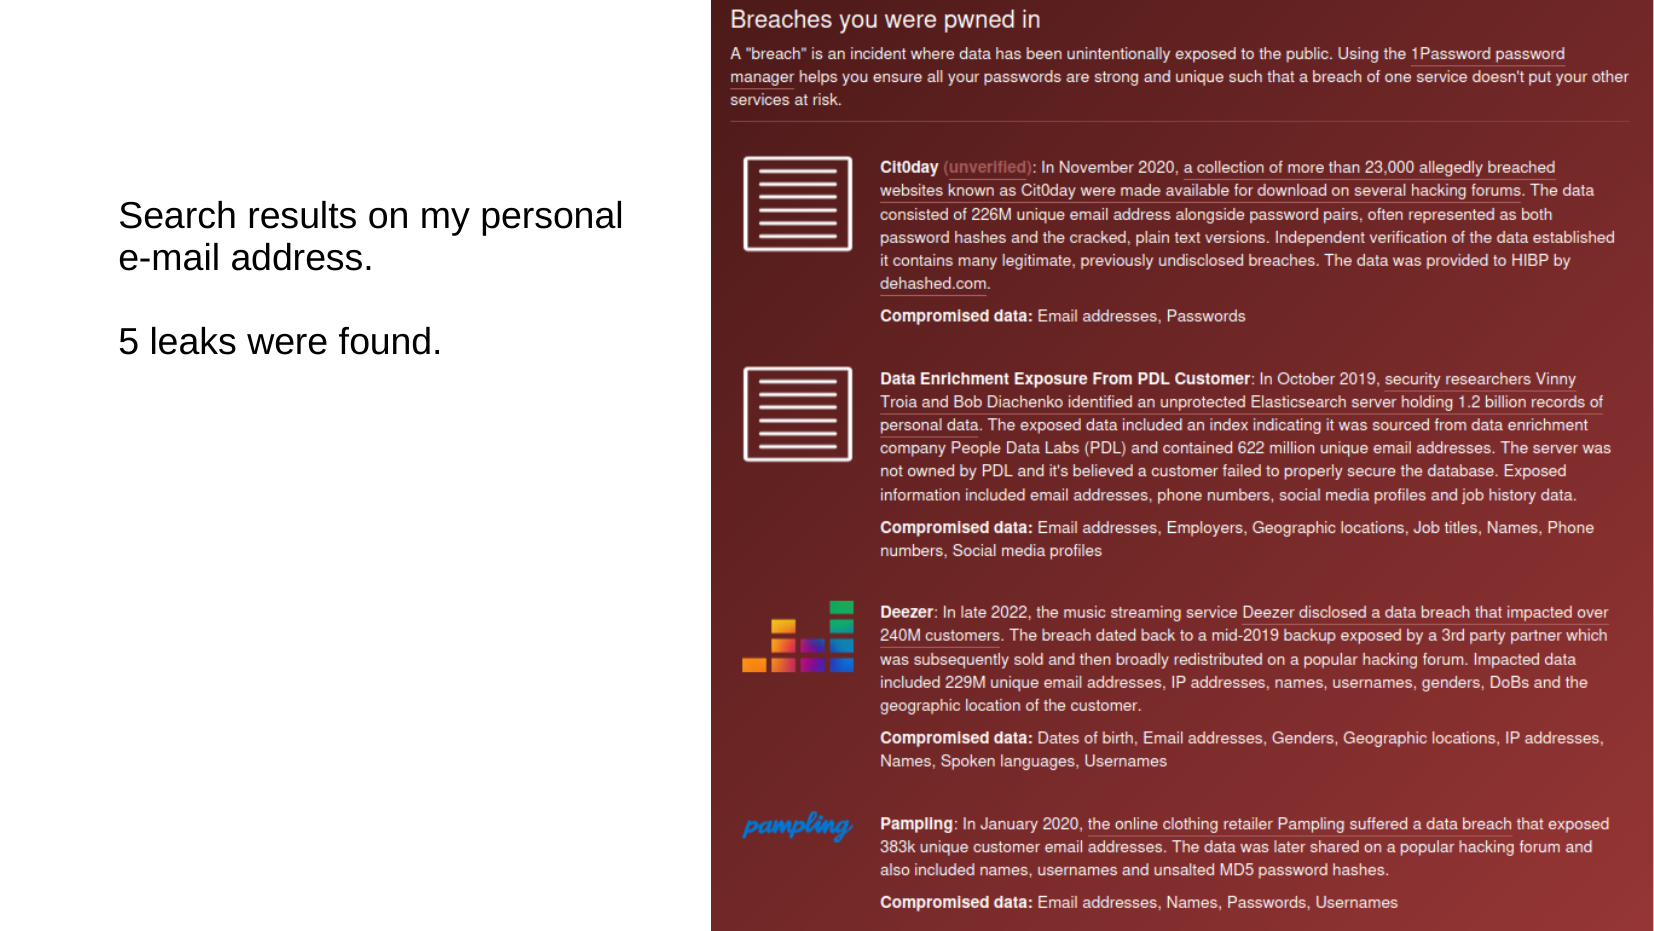

Search results on my personal
e-mail address.
5 leaks were found.